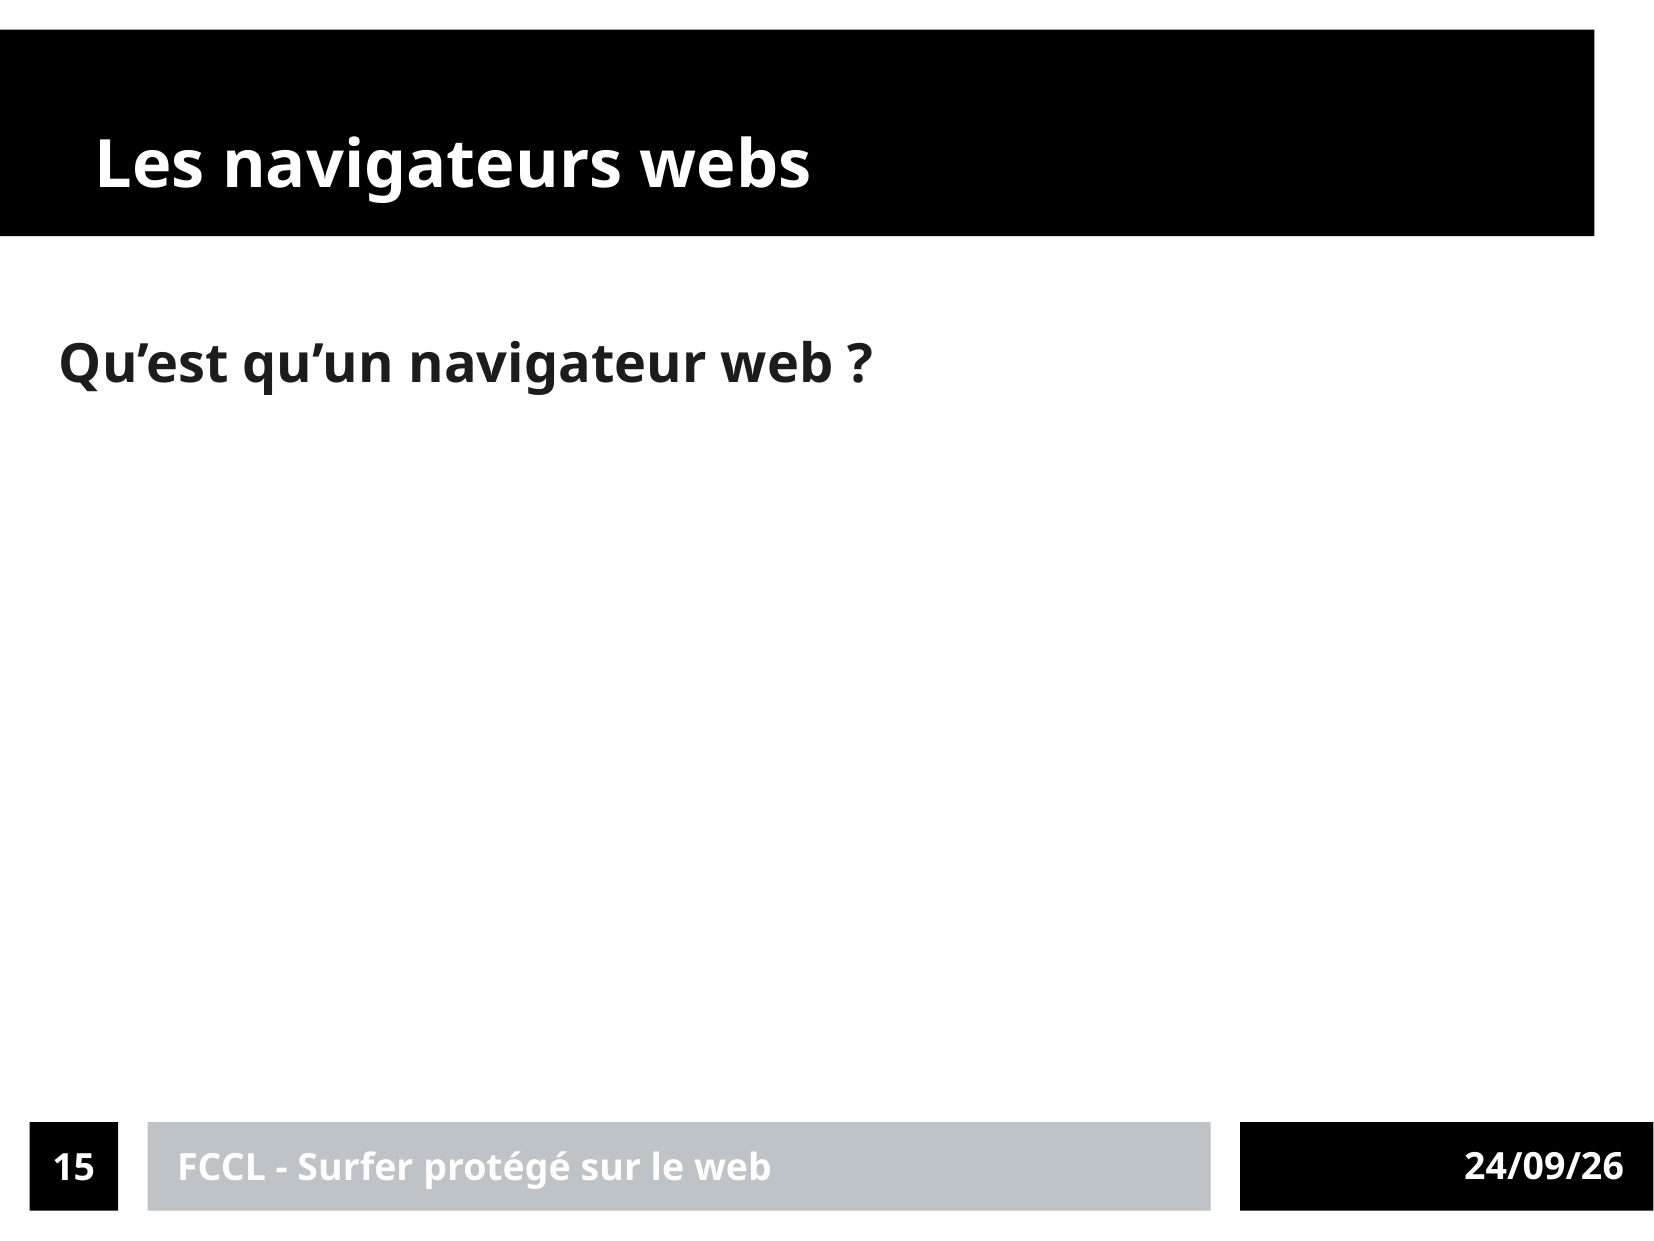

# Les navigateurs webs
Qu’est qu’un navigateur web ?
15
FCCL - Surfer protégé sur le web